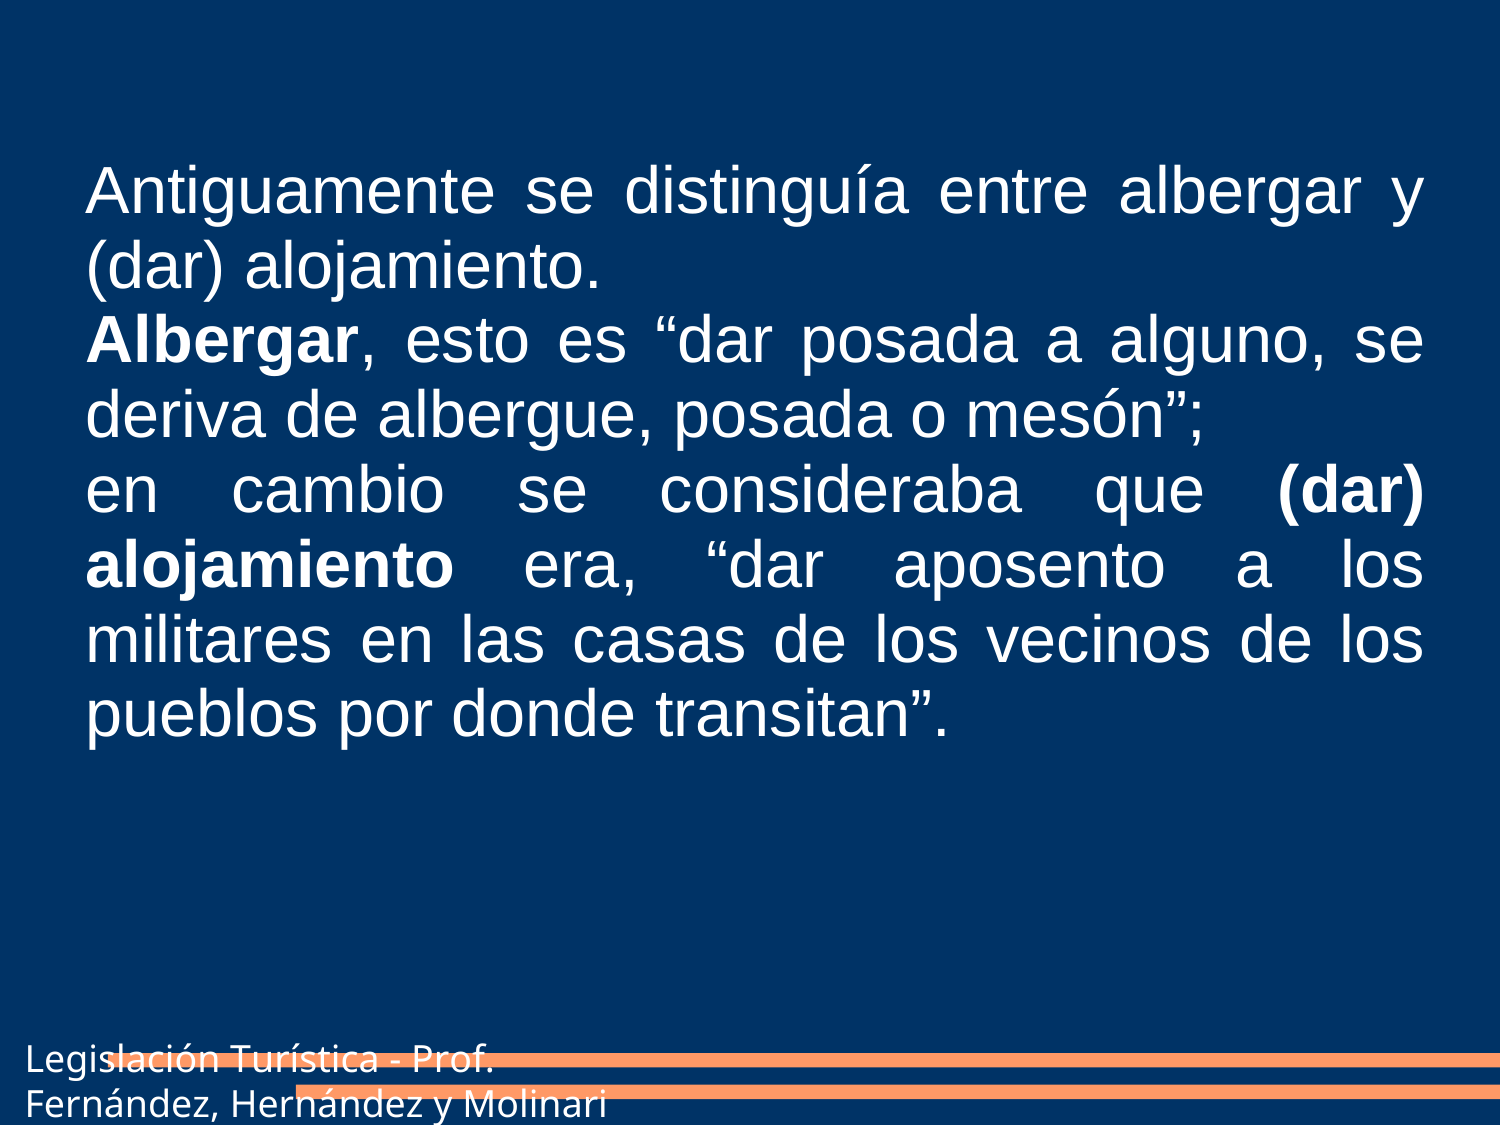

#
Antiguamente se distinguía entre albergar y (dar) alojamiento.
Albergar, esto es “dar posada a alguno, se deriva de albergue, posada o mesón”;
en cambio se consideraba que (dar) alojamiento era, “dar aposento a los militares en las casas de los vecinos de los pueblos por donde transitan”.
Legislación Turística - Prof. Fernández, Hernández y Molinari